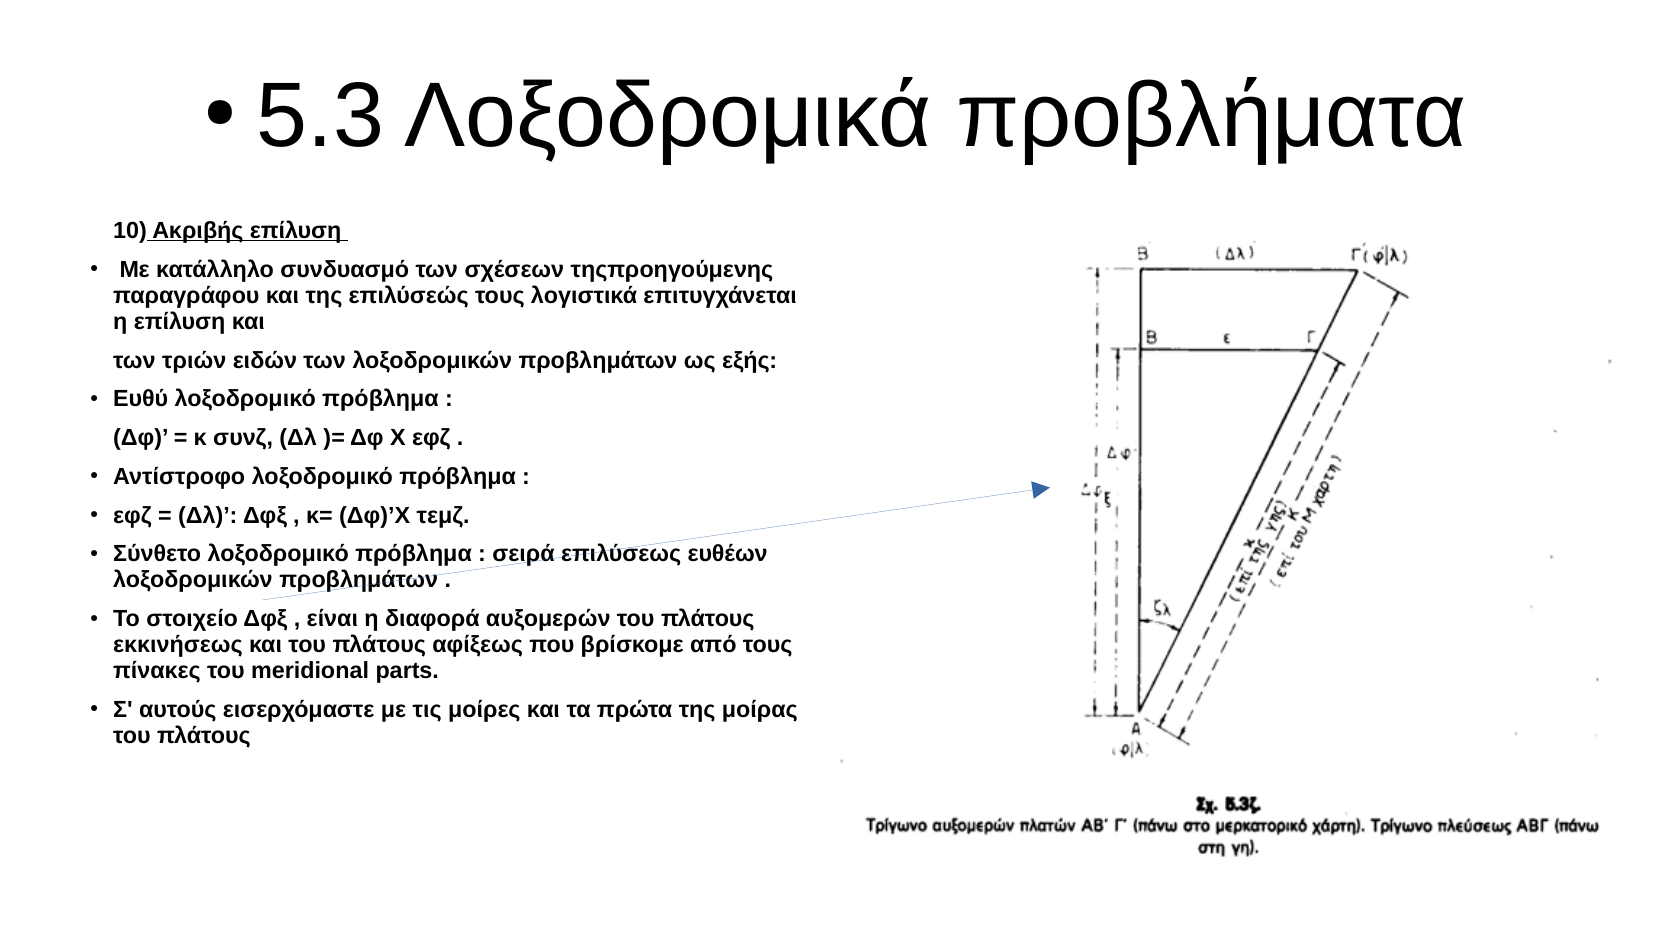

# 5.3 Λοξοδρομικά προβλήματα
10) Ακριβής επίλυση
 Με κατάλληλο συνδυασμό των σχέσεων τηςπροηγούμενης παραγράφου και της επιλύσεώς τους λογιστικά επιτυγχάνεται η επίλυση και
των τριών ειδών των λοξοδρομικών προβλημάτων ως εξής:
Ευθύ λοξοδρομικό πρόβλημα :
(Δφ)’ = κ συνζ, (Δλ )= Δφ Χ εφζ .
Αντίστροφο λοξοδρομικό πρόβλημα :
εφζ = (Δλ)’: Δφξ , κ= (Δφ)’Χ τεμζ.
Σύνθετο λοξοδρομικό πρόβλημα : σειρά επιλύσεως ευθέων λοξοδρομικών προβλημάτων .
Το στοιχείο Δφξ , είναι η διαφορά αυξομερών του πλάτους εκκινήσεως και του πλάτους αφίξεως που βρίσκομε από τους πίνακες του meridional parts.
Σ' αυτούς εισερχόμαστε με τις μοίρες και τα πρώτα της μοίρας του πλάτους